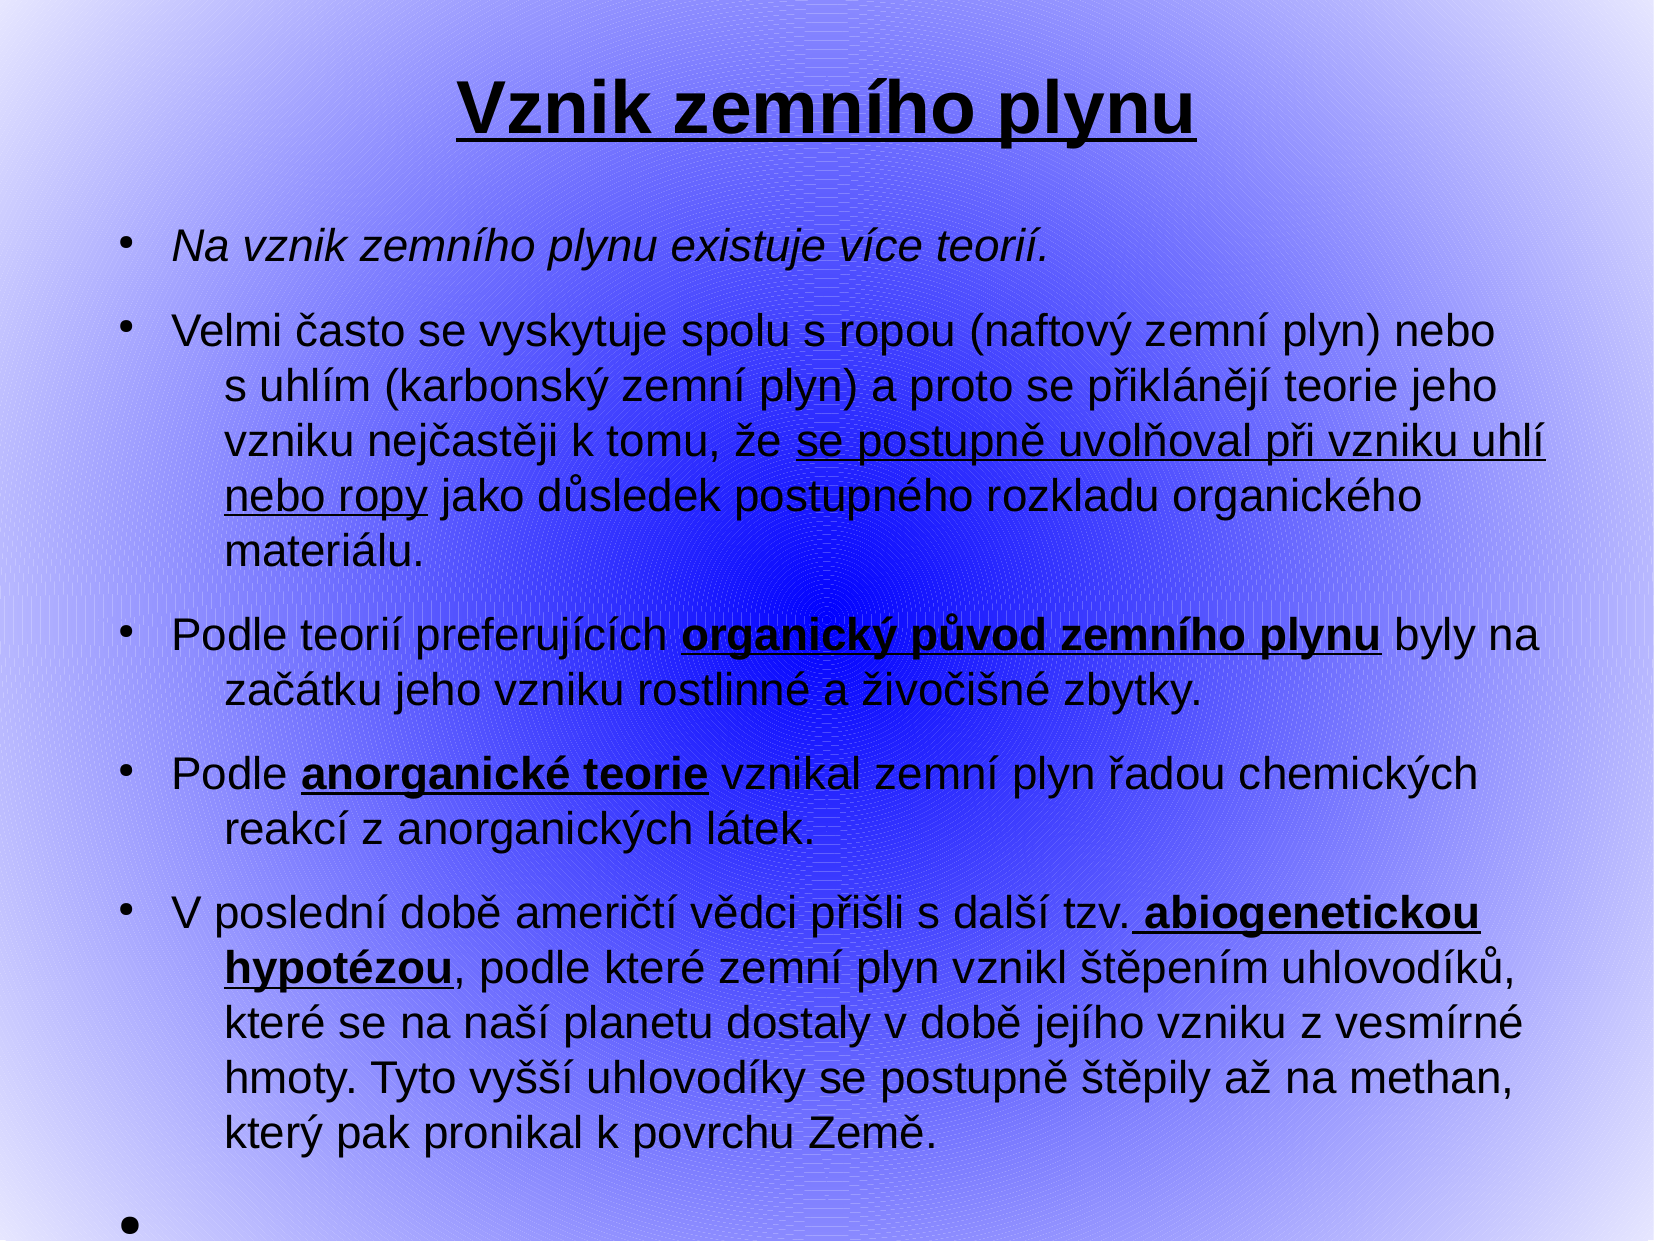

# Vznik zemního plynu
Na vznik zemního plynu existuje více teorií.
Velmi často se vyskytuje spolu s ropou (naftový zemní plyn) nebo s uhlím (karbonský zemní plyn) a proto se přiklánějí teorie jeho vzniku nejčastěji k tomu, že se postupně uvolňoval při vzniku uhlí nebo ropy jako důsledek postupného rozkladu organického materiálu.
Podle teorií preferujících organický původ zemního plynu byly na začátku jeho vzniku rostlinné a živočišné zbytky.
Podle anorganické teorie vznikal zemní plyn řadou chemických reakcí z anorganických látek.
V poslední době američtí vědci přišli s další tzv. abiogenetickou hypotézou, podle které zemní plyn vznikl štěpením uhlovodíků, které se na naší planetu dostaly v době jejího vzniku z vesmírné hmoty. Tyto vyšší uhlovodíky se postupně štěpily až na methan, který pak pronikal k povrchu Země.